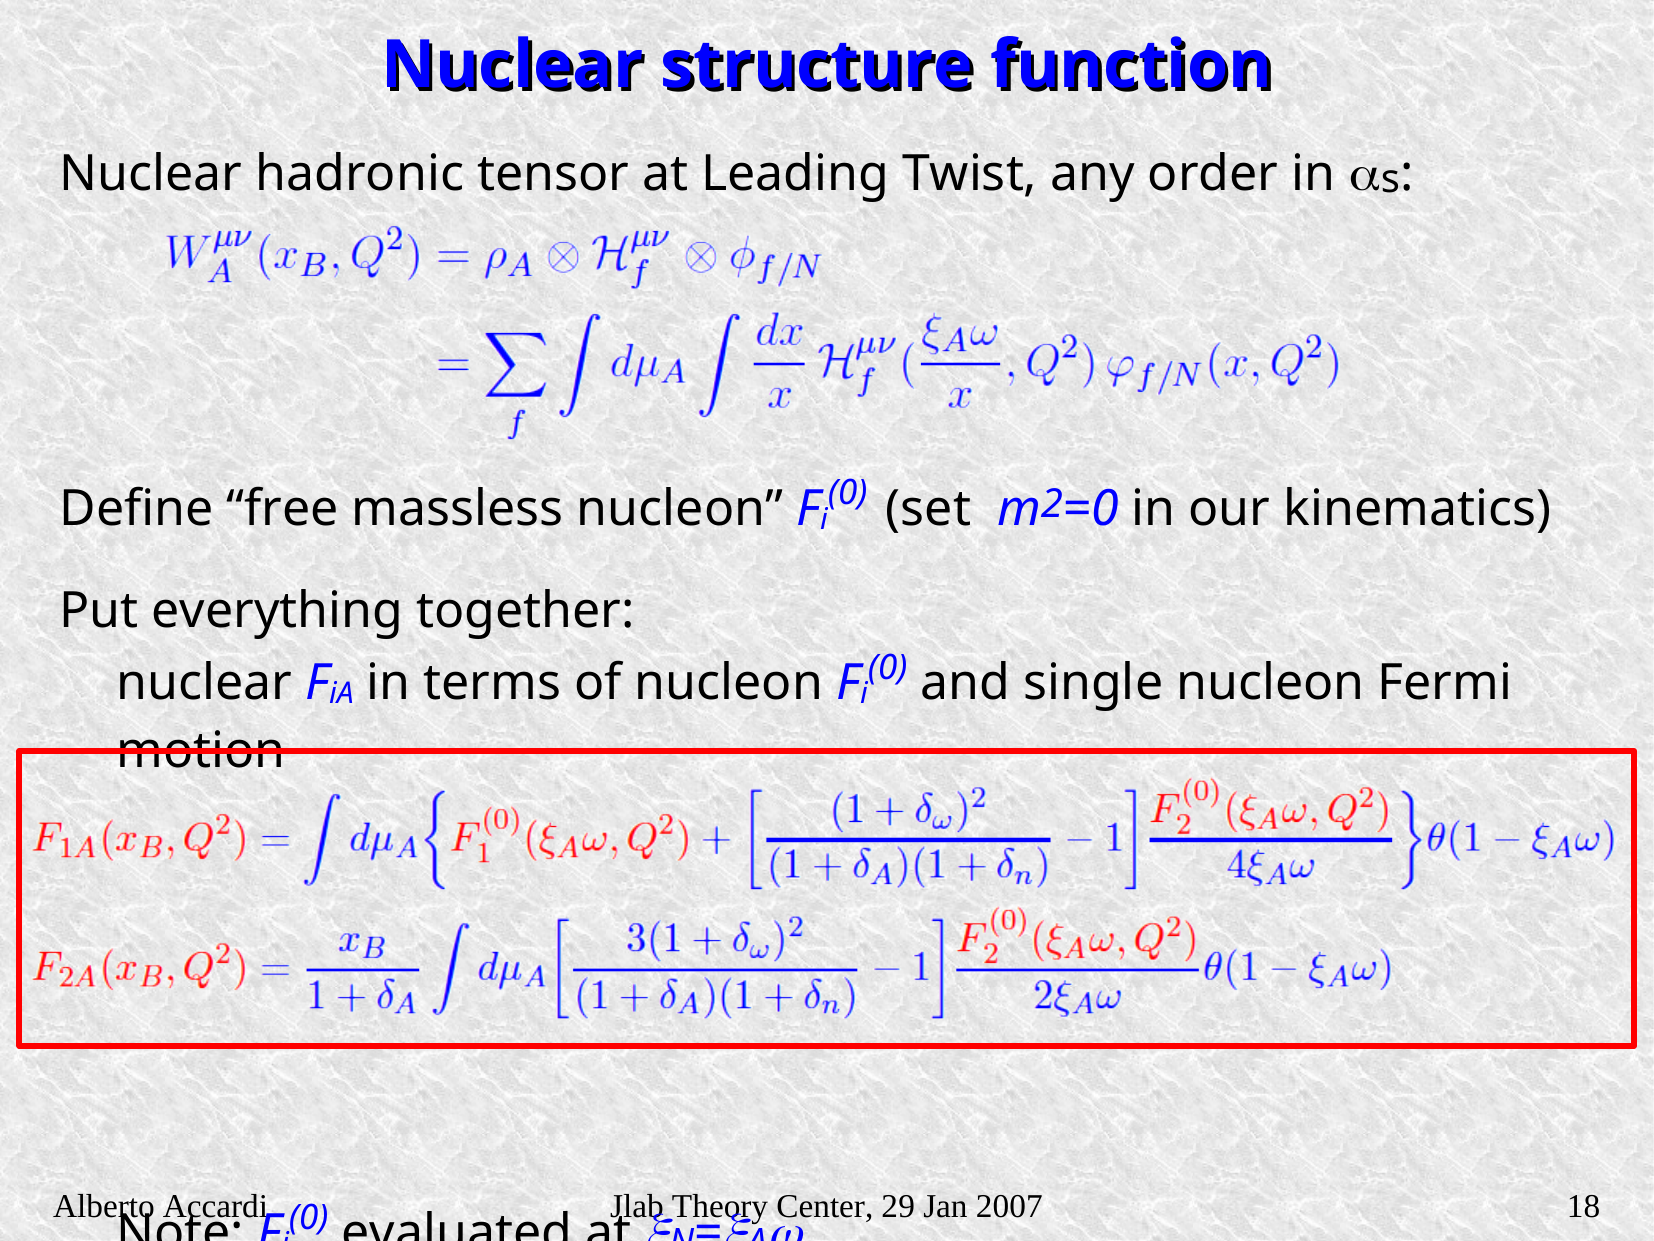

Nuclear structure function
Nuclear hadronic tensor at Leading Twist, any order in as:
Define “free massless nucleon” Fi(0) (set m2=0 in our kinematics)
Put everything together:
nuclear FiA in terms of nucleon Fi(0) and single nucleon Fermi motion
Note: Fi(0) evaluated at xN=xAw
Alberto Accardi
Padova U.
18